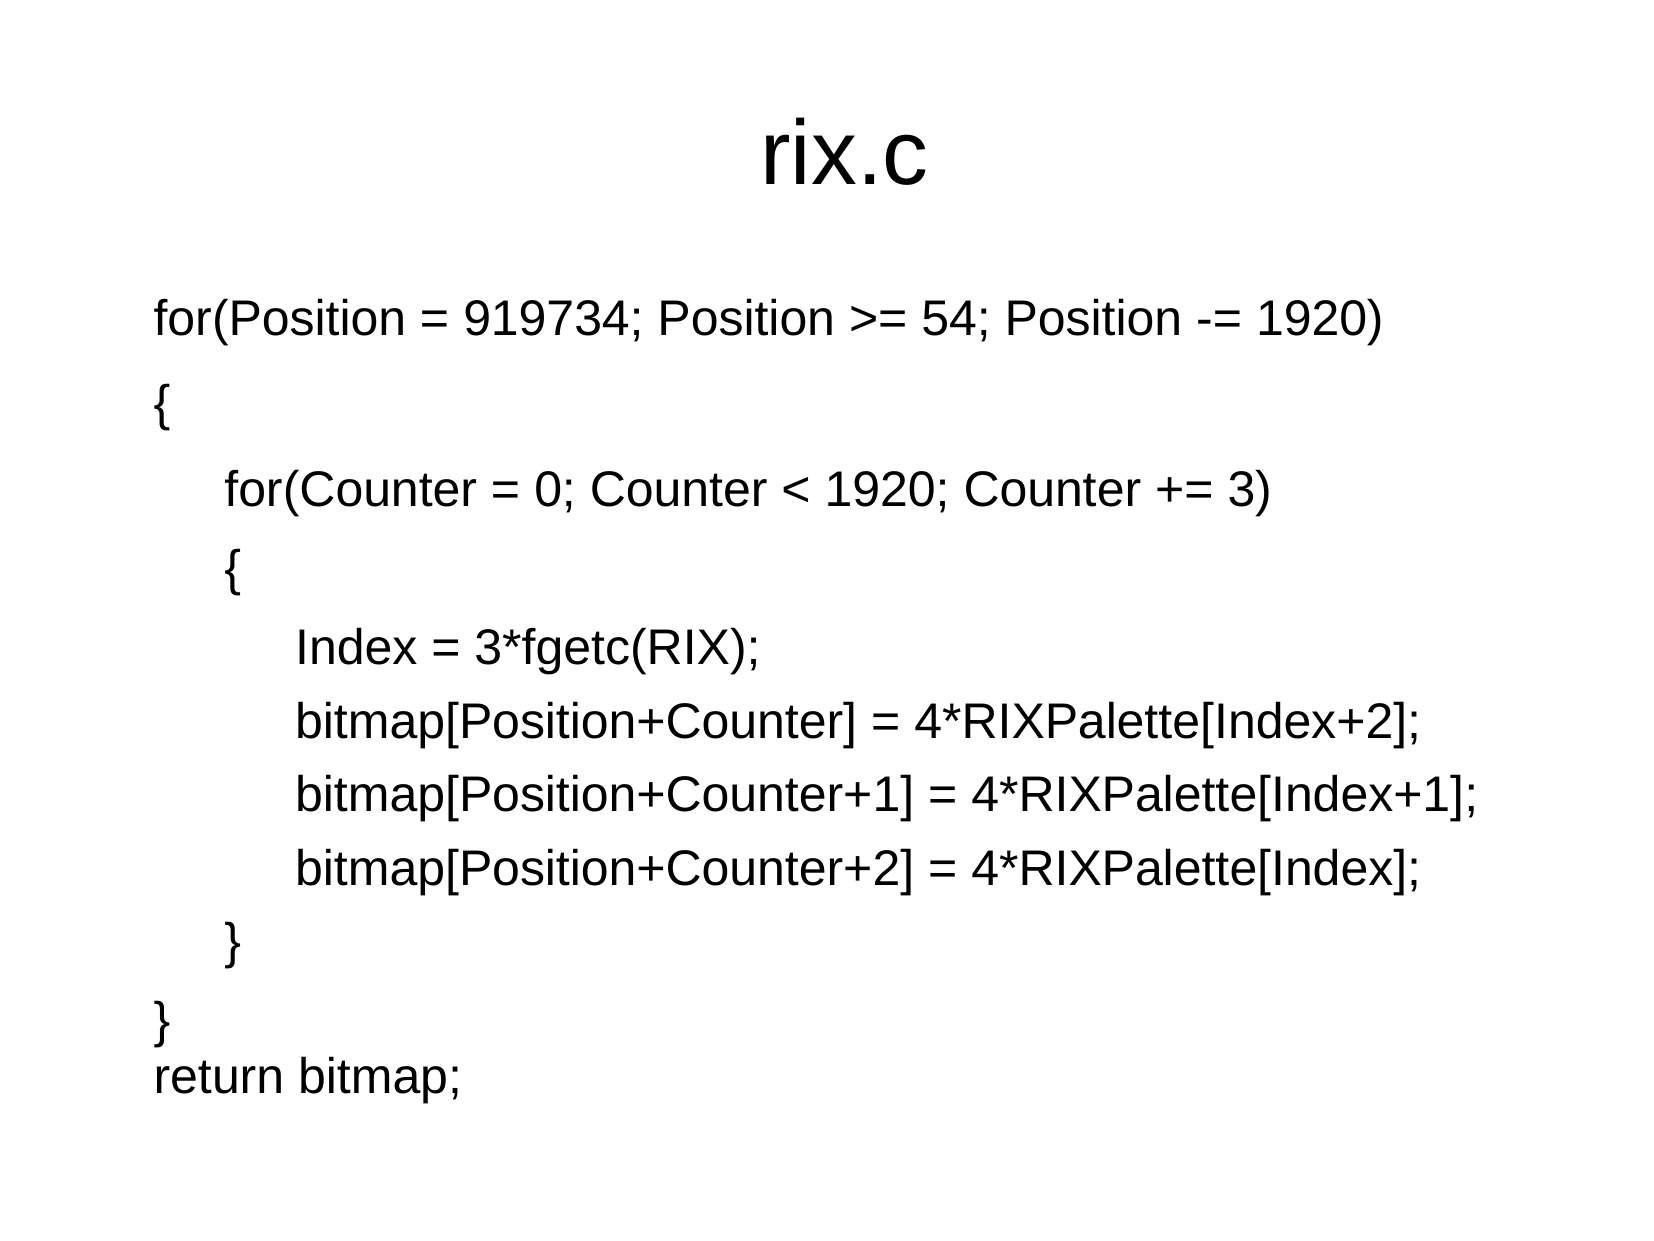

# rix.c
for(Position = 919734; Position >= 54; Position -= 1920)
{
for(Counter = 0; Counter < 1920; Counter += 3)
{
Index = 3*fgetc(RIX);
bitmap[Position+Counter] = 4*RIXPalette[Index+2];
bitmap[Position+Counter+1] = 4*RIXPalette[Index+1];
bitmap[Position+Counter+2] = 4*RIXPalette[Index];
}
}
return bitmap;